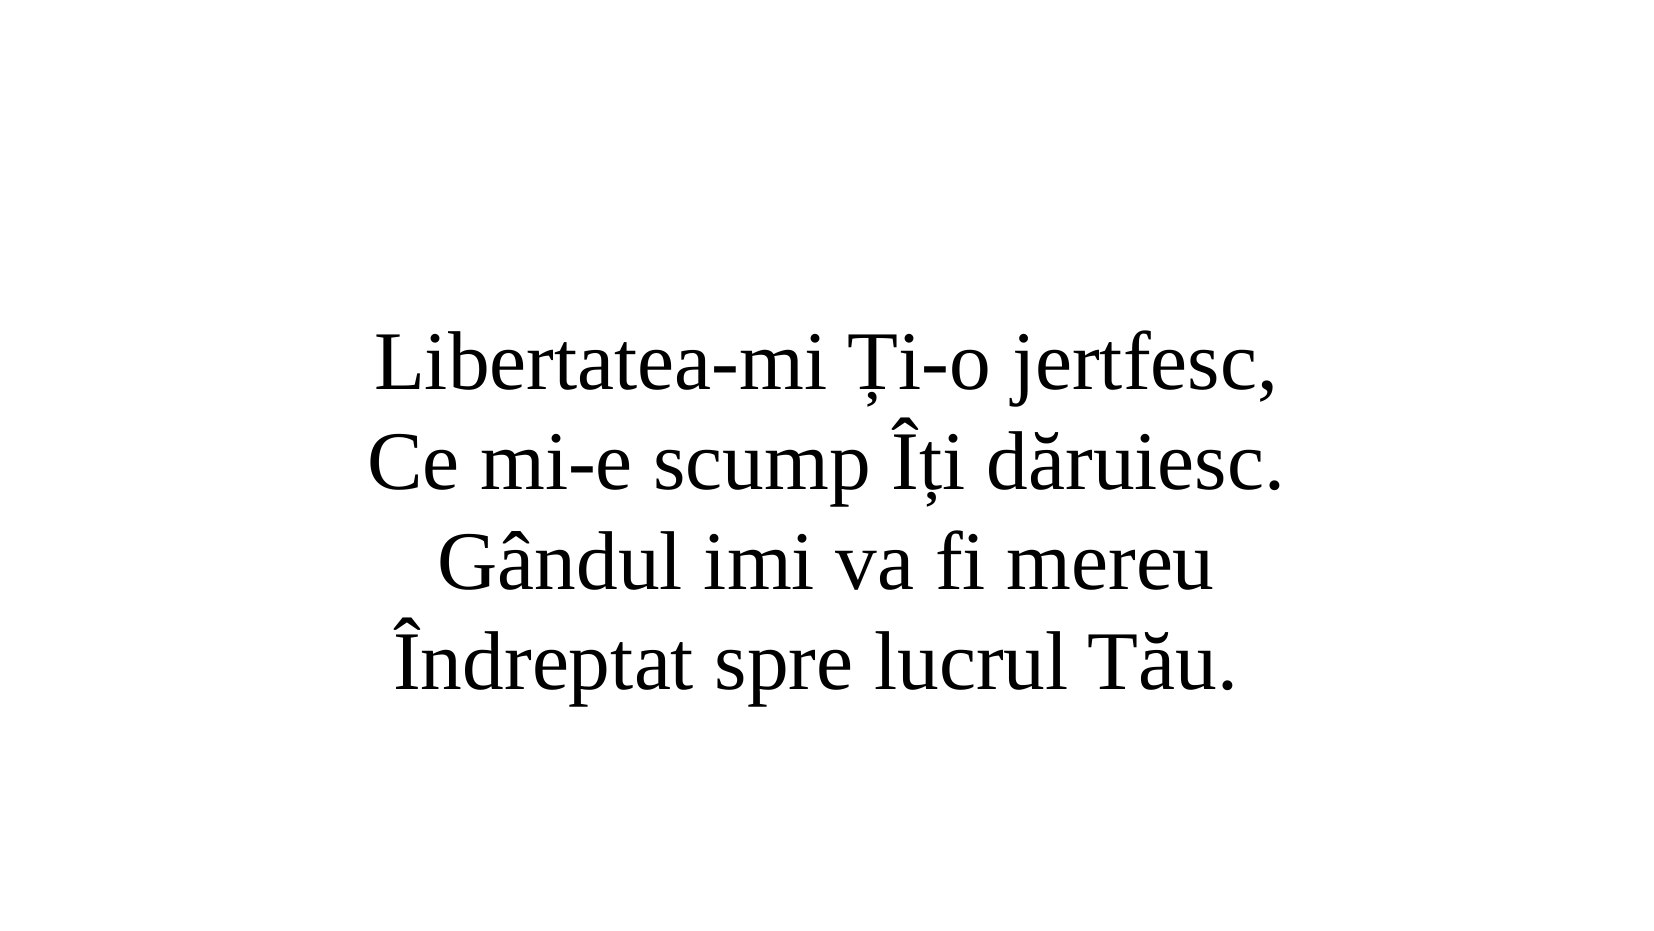

# Libertatea-mi Ți-o jertfesc, Ce mi-e scump Îți dăruiesc. Gândul imi va fi mereu Îndreptat spre lucrul Tău.